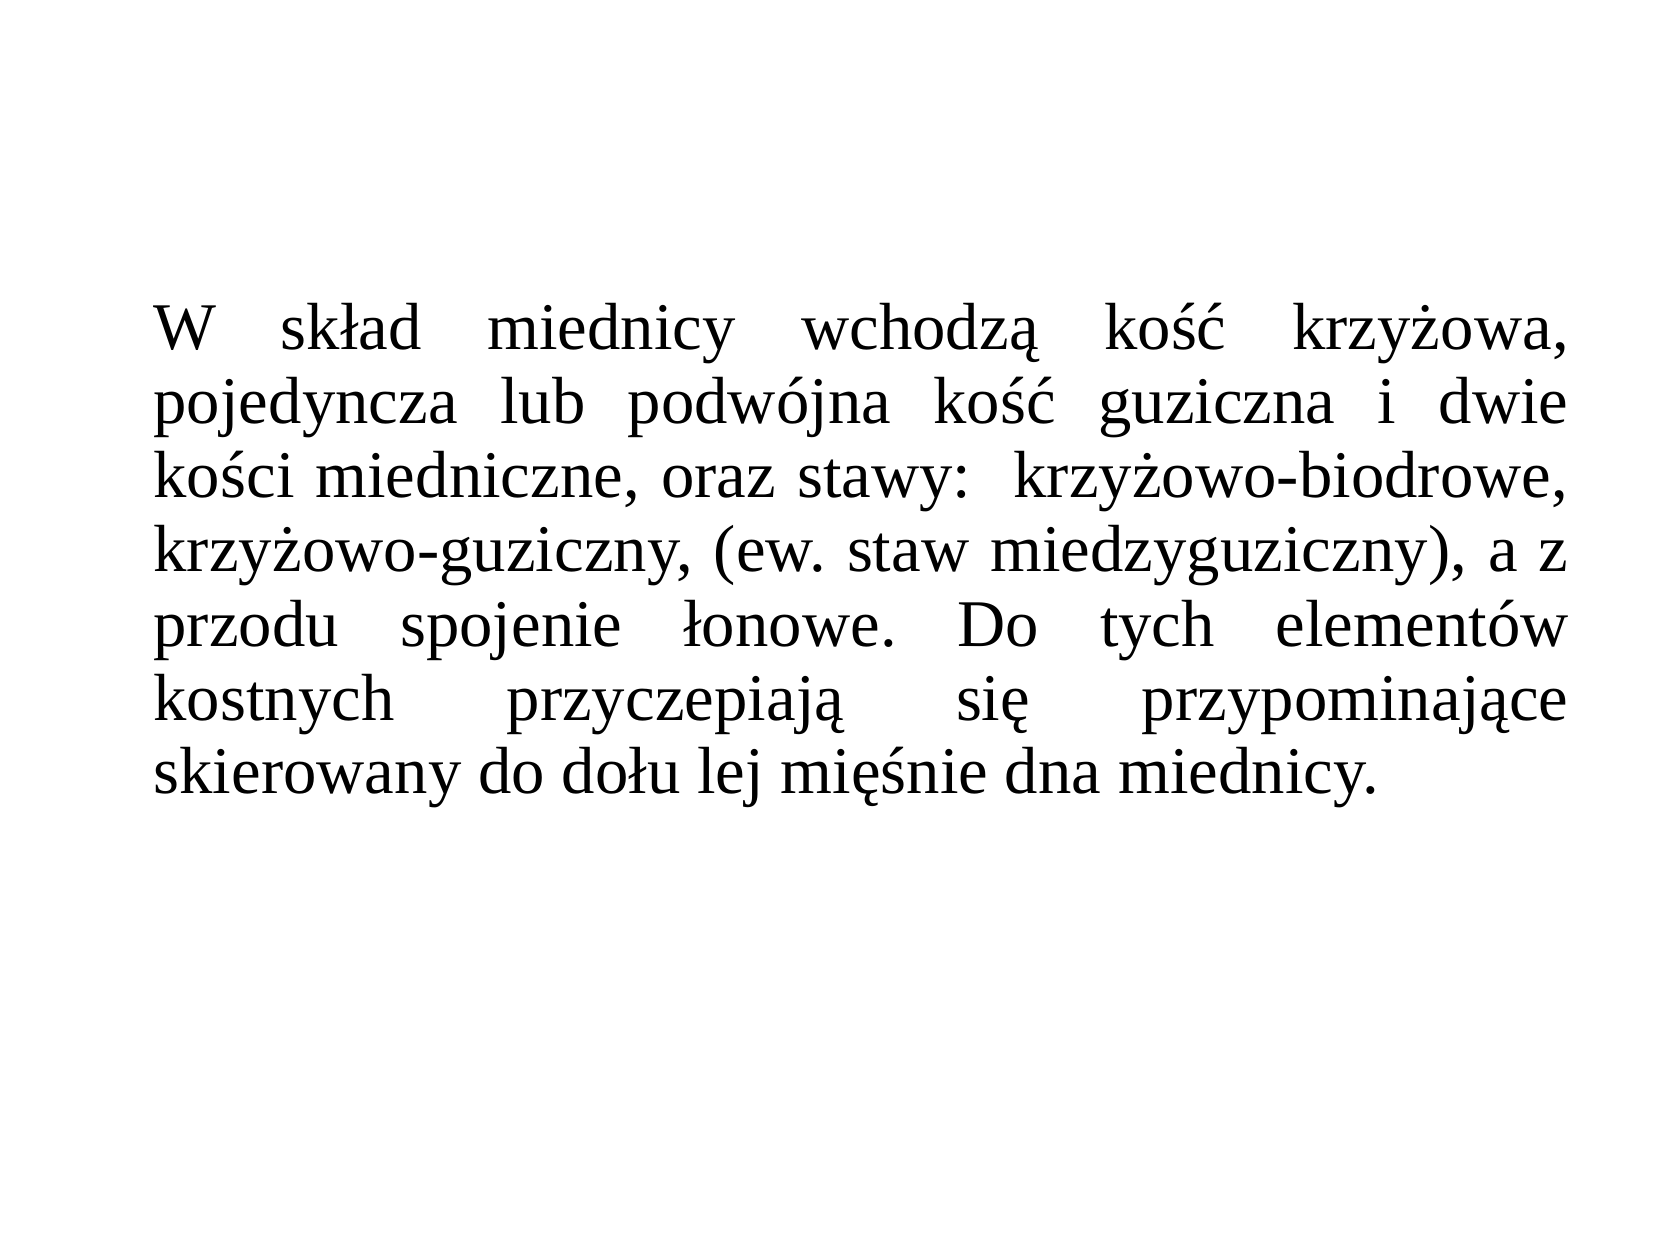

#
W skład miednicy wchodzą kość krzyżowa, pojedyncza lub podwójna kość guziczna i dwie kości miedniczne, oraz stawy: krzyżowo-biodrowe, krzyżowo-guziczny, (ew. staw miedzyguziczny), a z przodu spojenie łonowe. Do tych elementów kostnych przyczepiają się przypominające skierowany do dołu lej mięśnie dna miednicy.